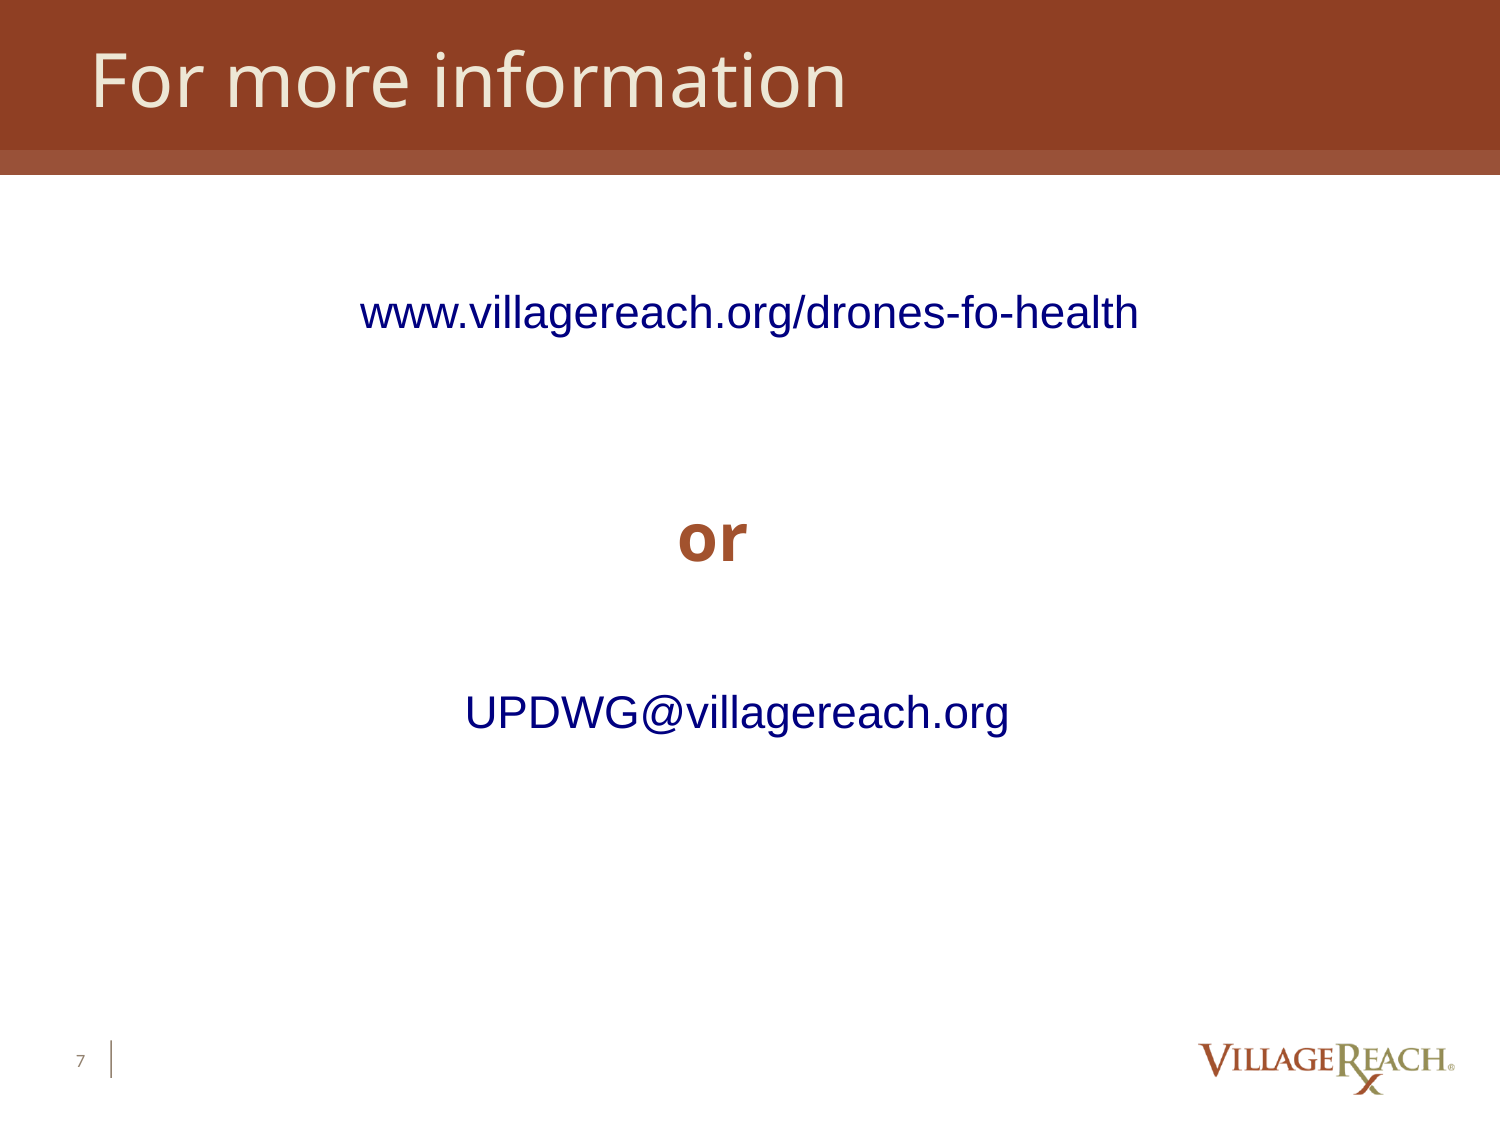

# For more information
www.villagereach.org/drones-fo-health
or
UPDWG@villagereach.org